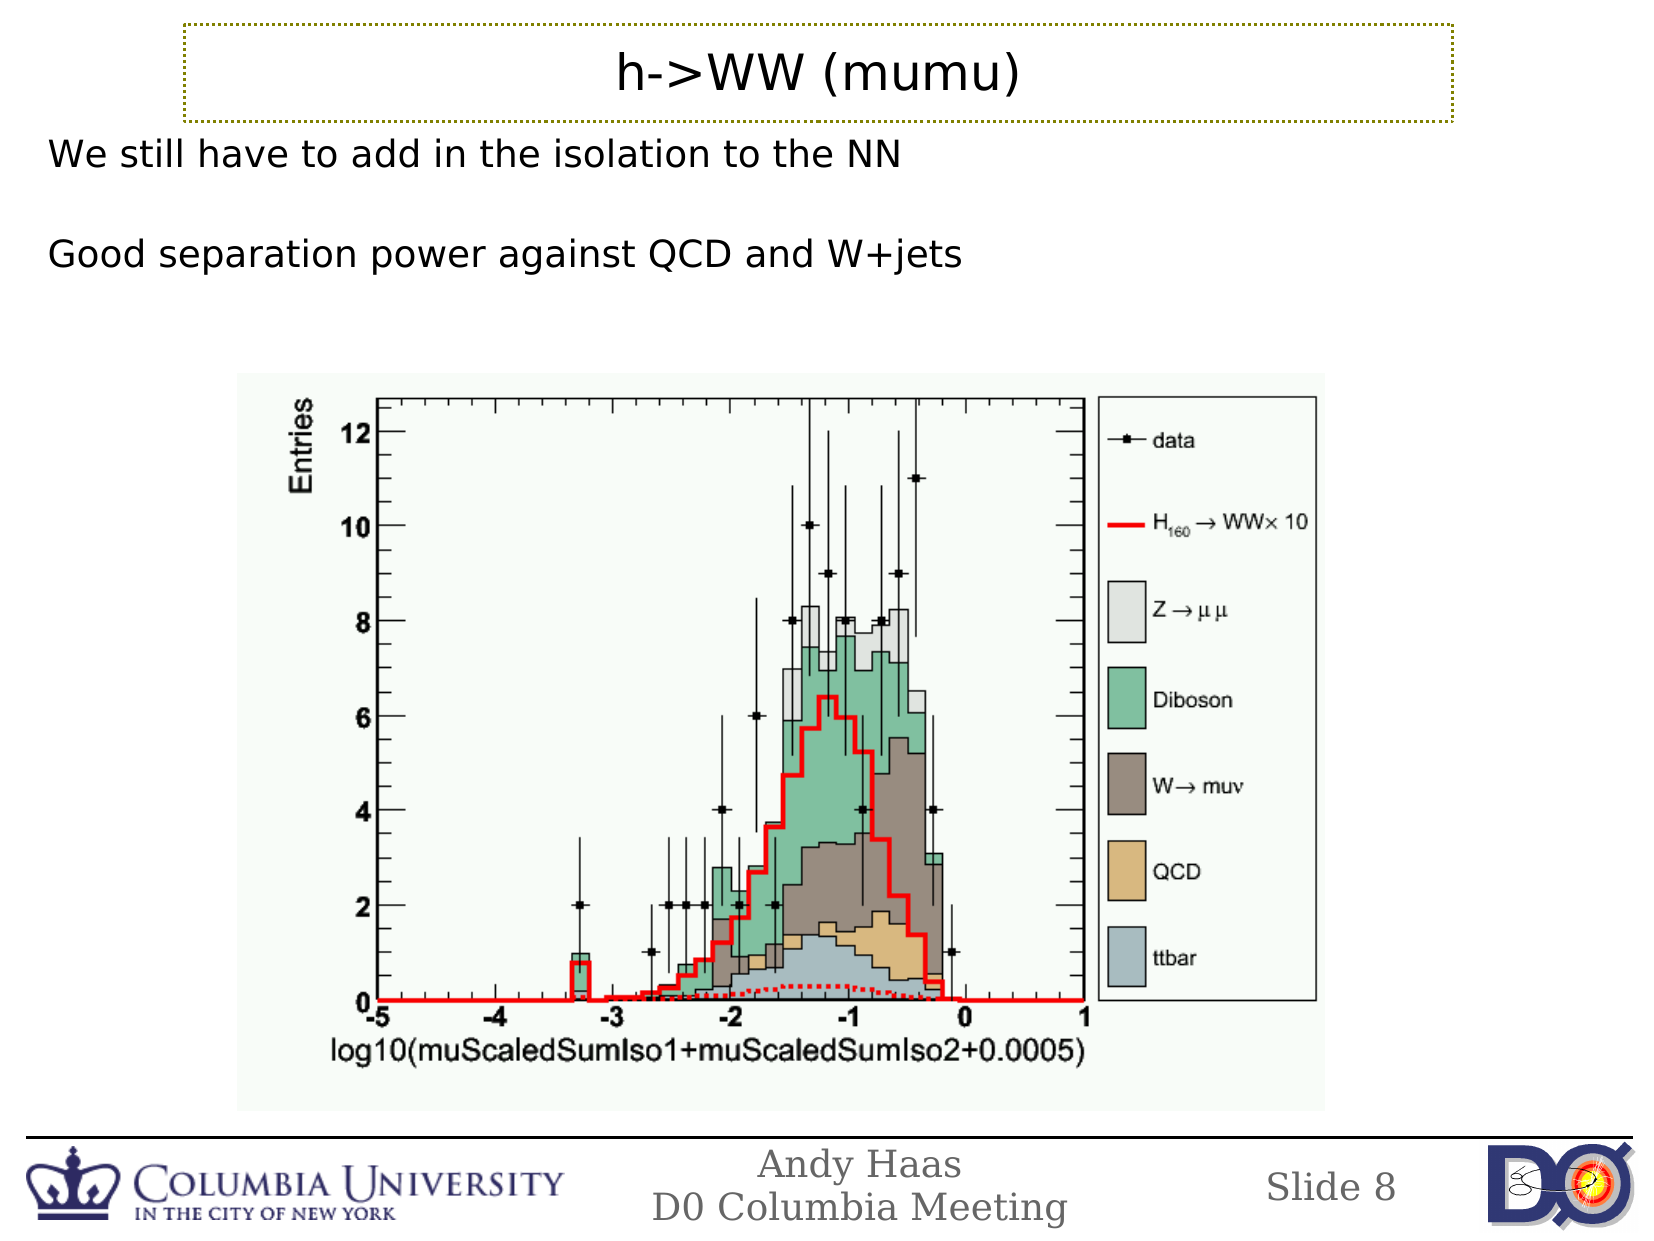

# h->WW (mumu)
We still have to add in the isolation to the NN
Good separation power against QCD and W+jets